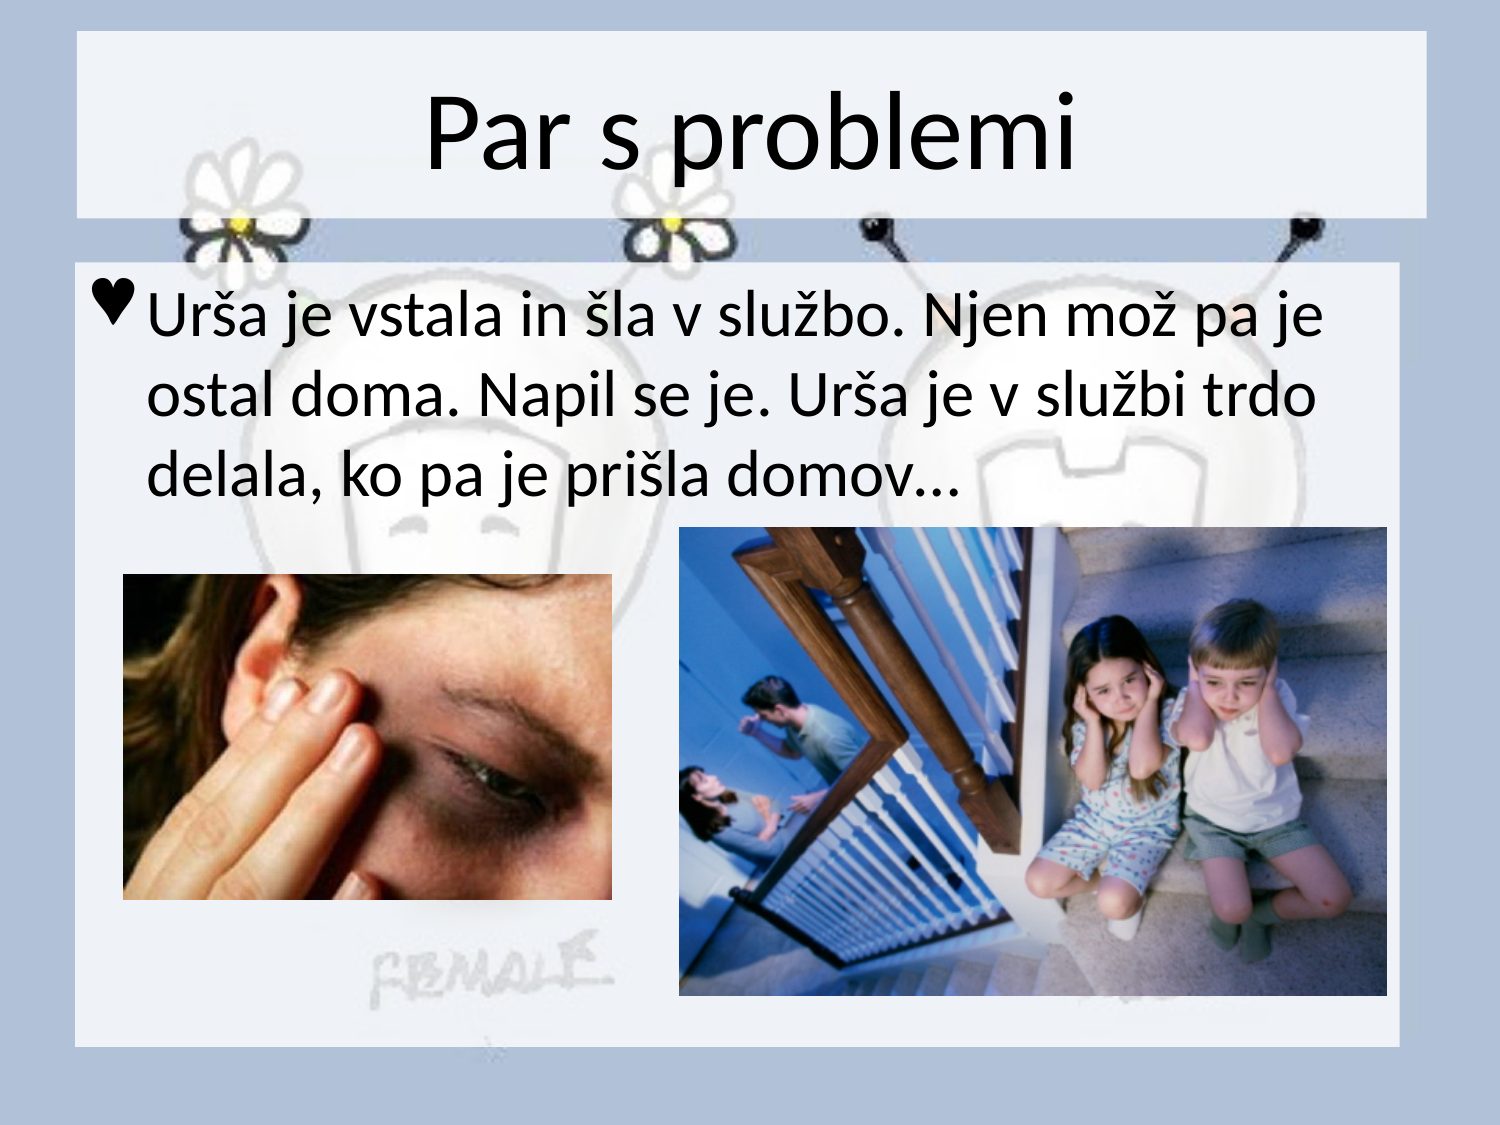

Par s problemi
# Urša je vstala in šla v službo. Njen mož pa je ostal doma. Napil se je. Urša je v službi trdo delala, ko pa je prišla domov…